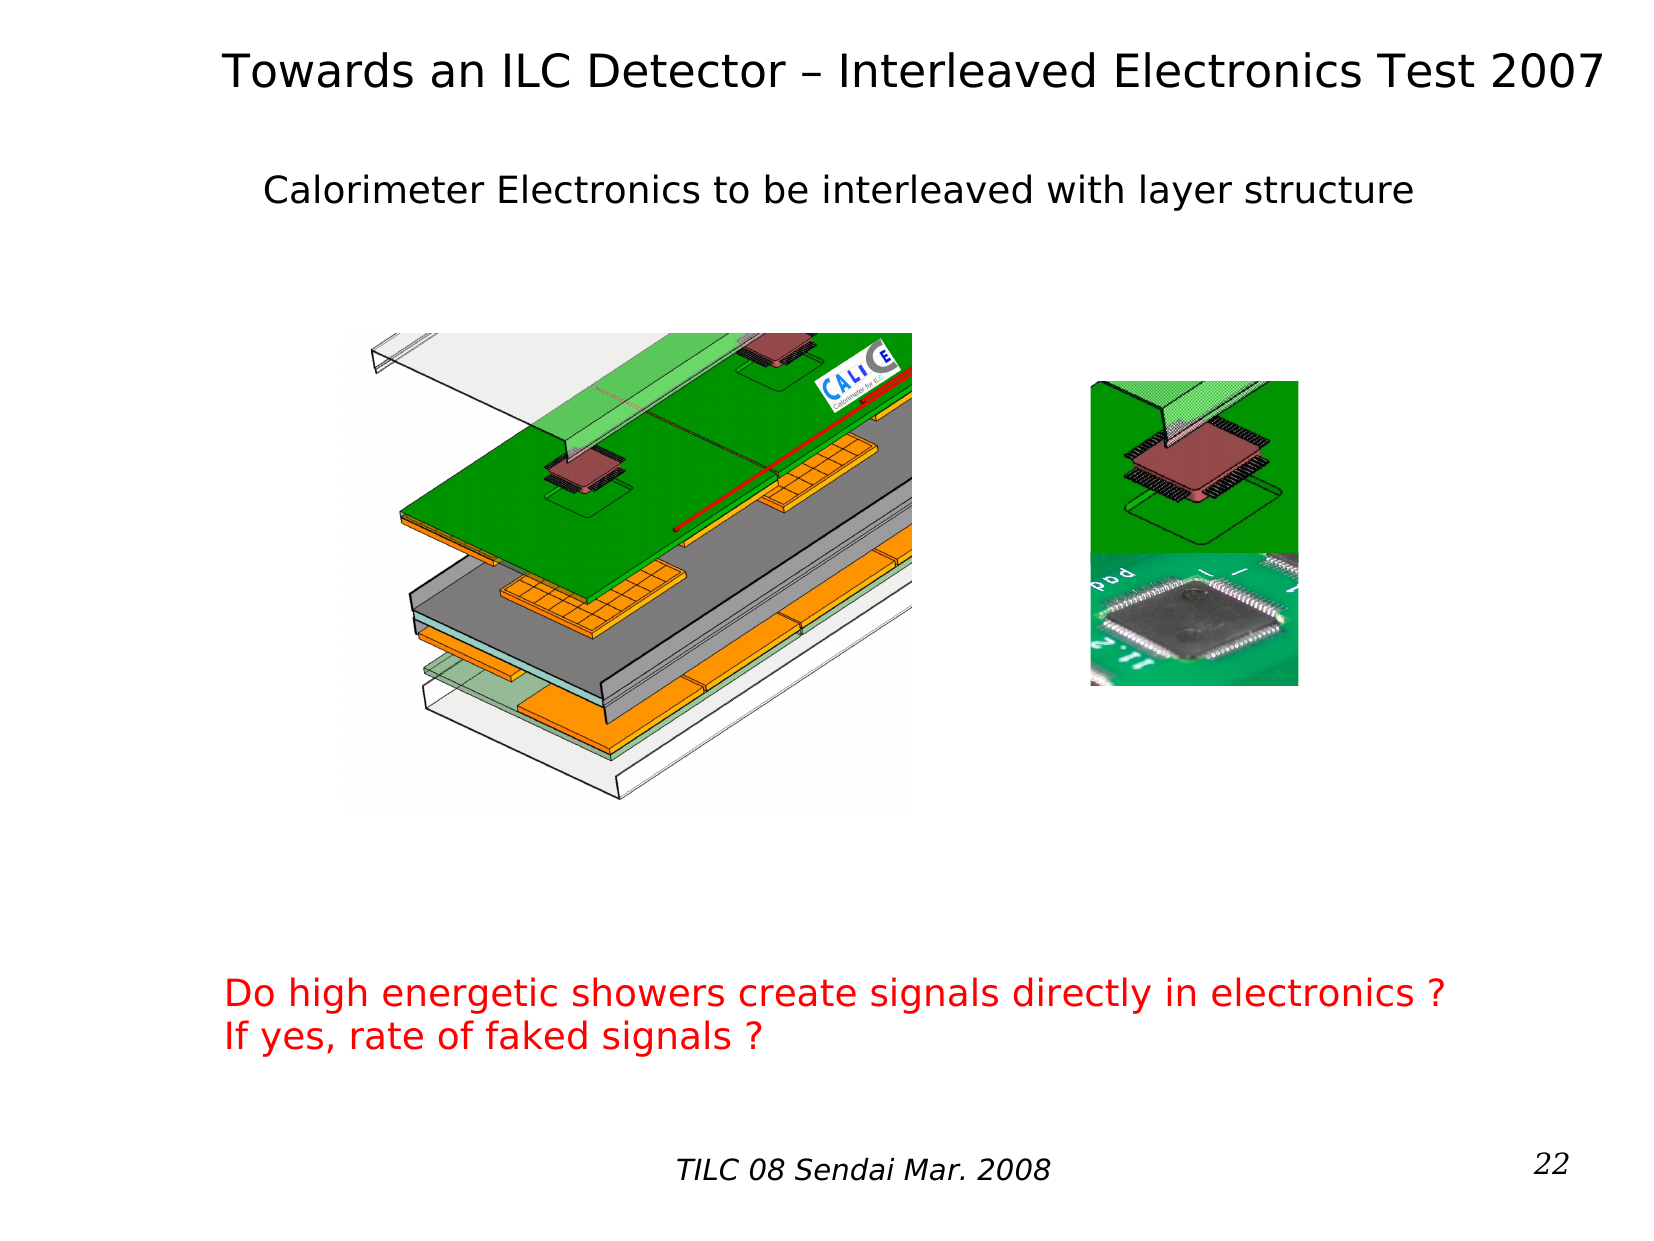

Towards an ILC Detector – Interleaved Electronics Test 2007
Calorimeter Electronics to be interleaved with layer structure
Do high energetic showers create signals directly in electronics ?
If yes, rate of faked signals ?
June 1st, 2007
22
LCWS 2007 ----- Hamburg ----- A.-M. Magnan (IC London)